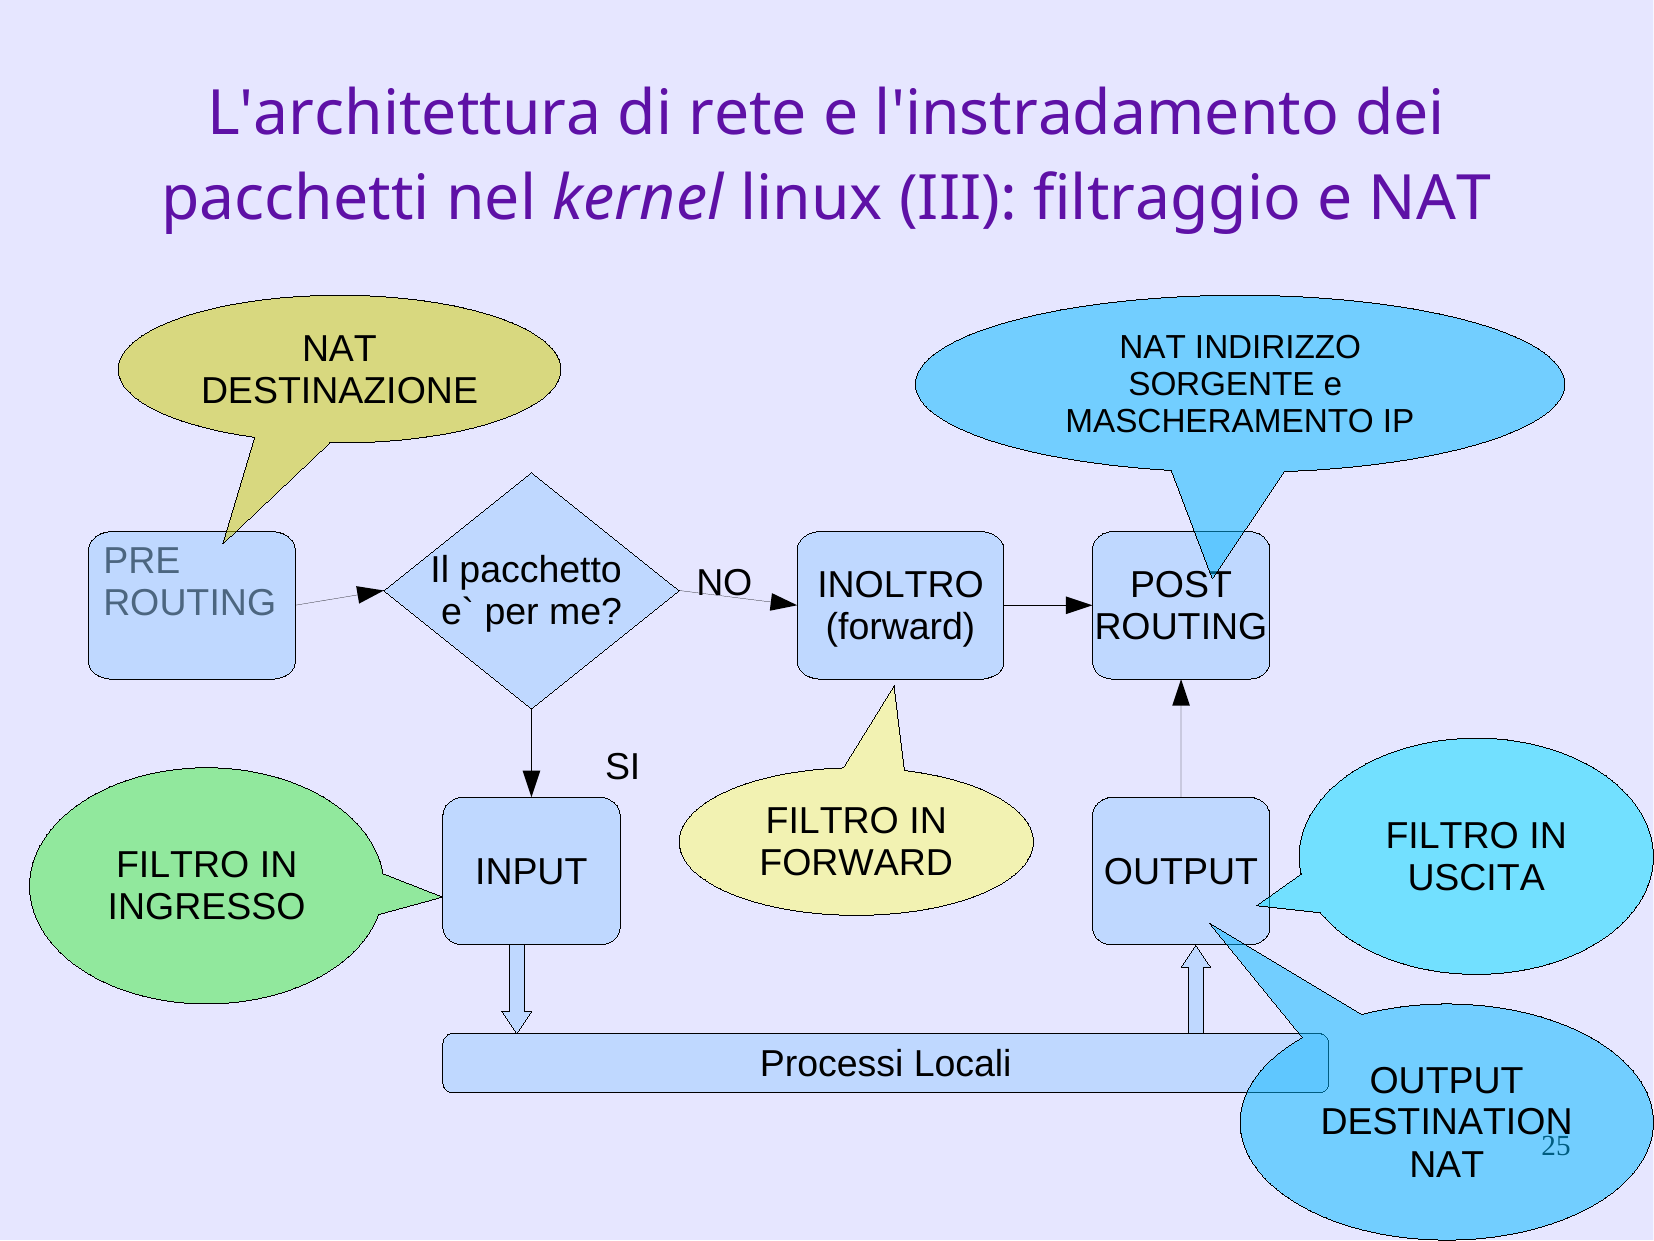

# L'architettura di rete e l'instradamento dei pacchetti nel kernel linux (III): filtraggio e NAT
NAT DESTINAZIONE
NAT INDIRIZZO
SORGENTE e
MASCHERAMENTO IP
Il pacchetto
e` per me?
INOLTRO
(forward)
POST
ROUTING
PRE
ROUTING
NO
SI
FILTRO IN USCITA
FILTRO IN INGRESSO
FILTRO IN FORWARD
INPUT
OUTPUT
OUTPUT DESTINATION
NAT
Processi Locali
25